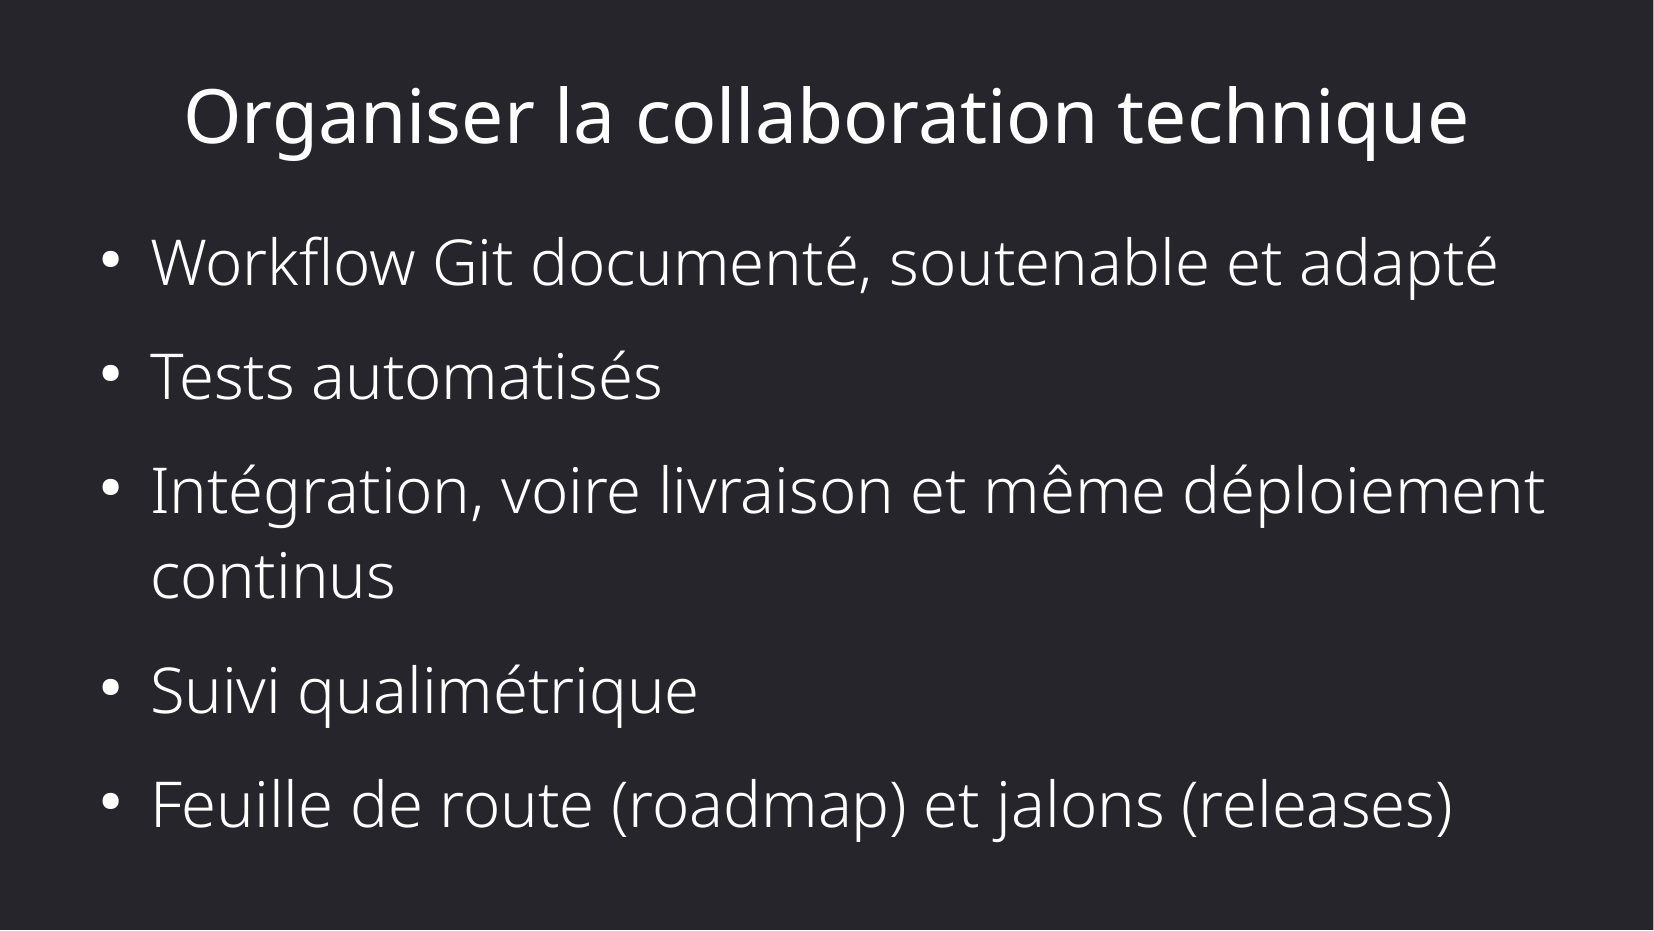

Organiser la collaboration technique
# Workflow Git documenté, soutenable et adapté
Tests automatisés
Intégration, voire livraison et même déploiement continus
Suivi qualimétrique
Feuille de route (roadmap) et jalons (releases)